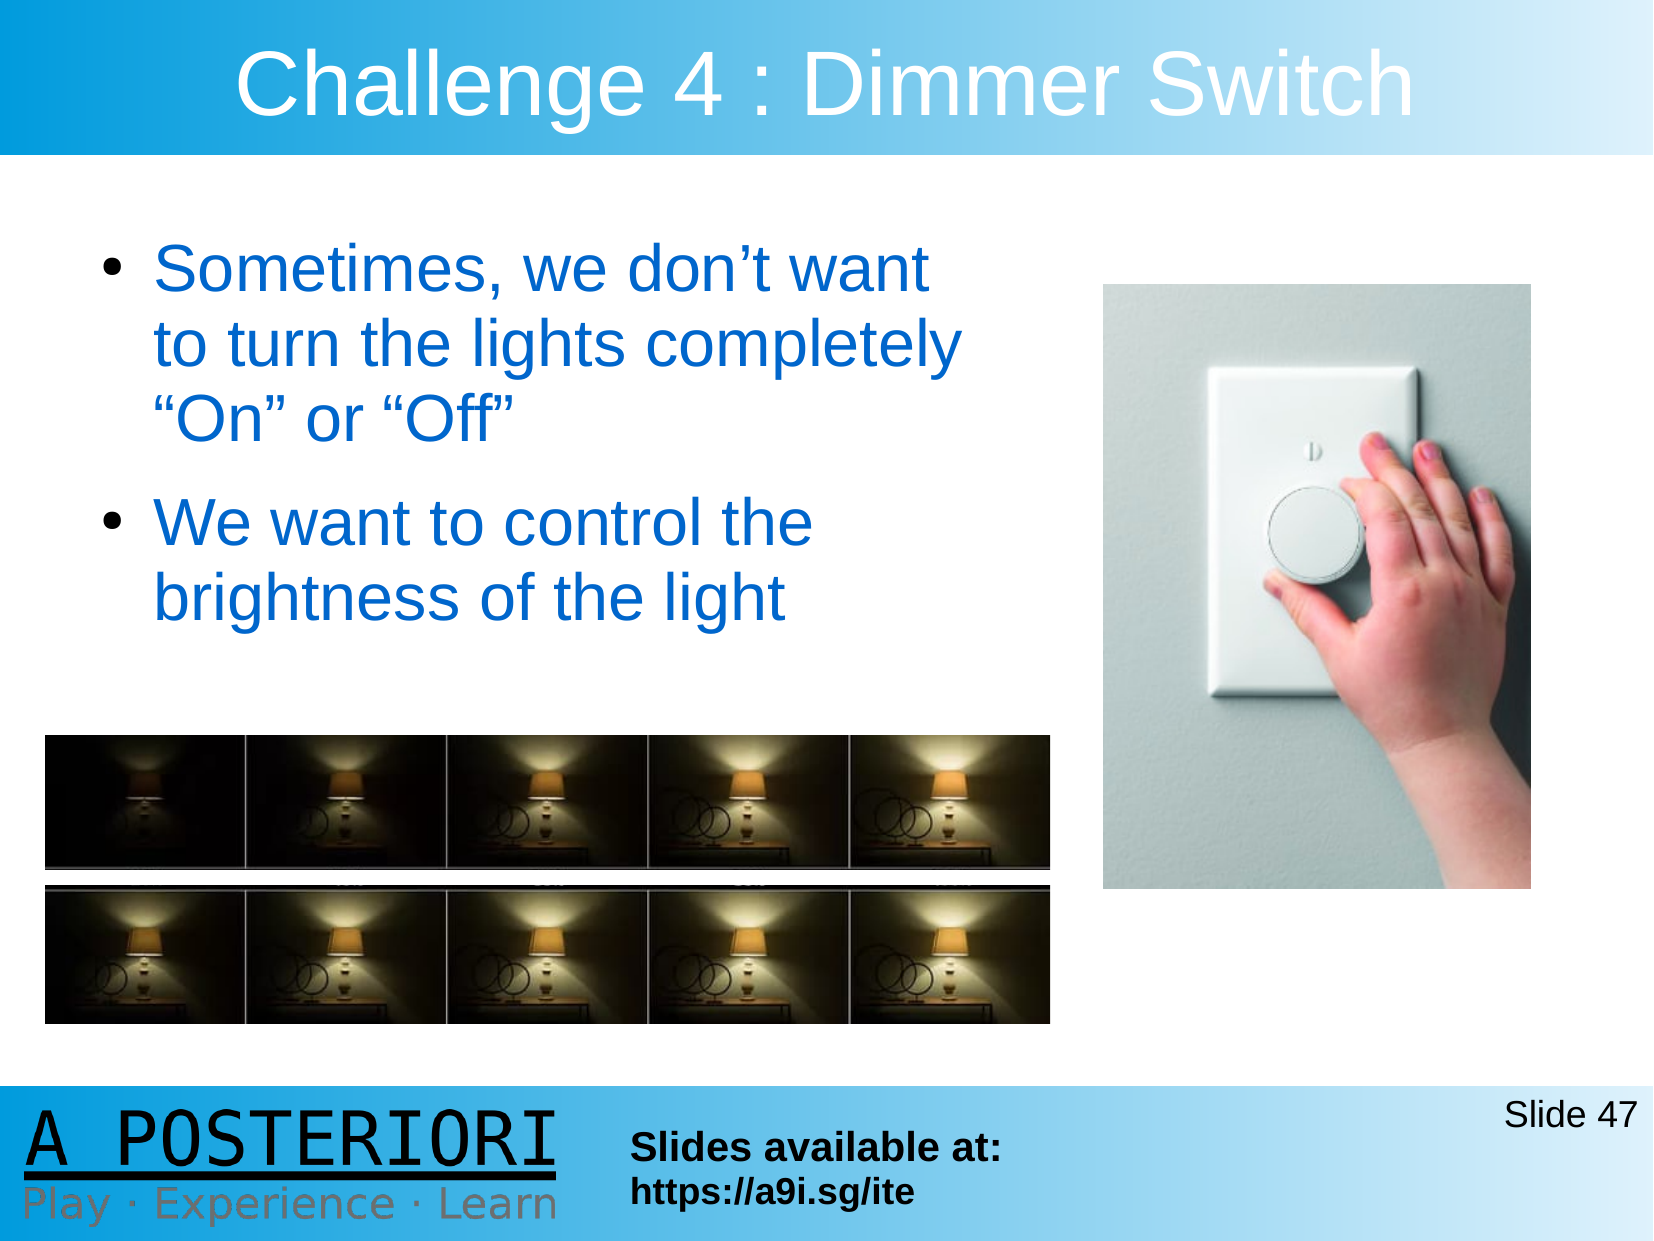

# Challenge 4 : Dimmer Switch
Sometimes, we don’t want to turn the lights completely “On” or “Off”
We want to control the brightness of the light